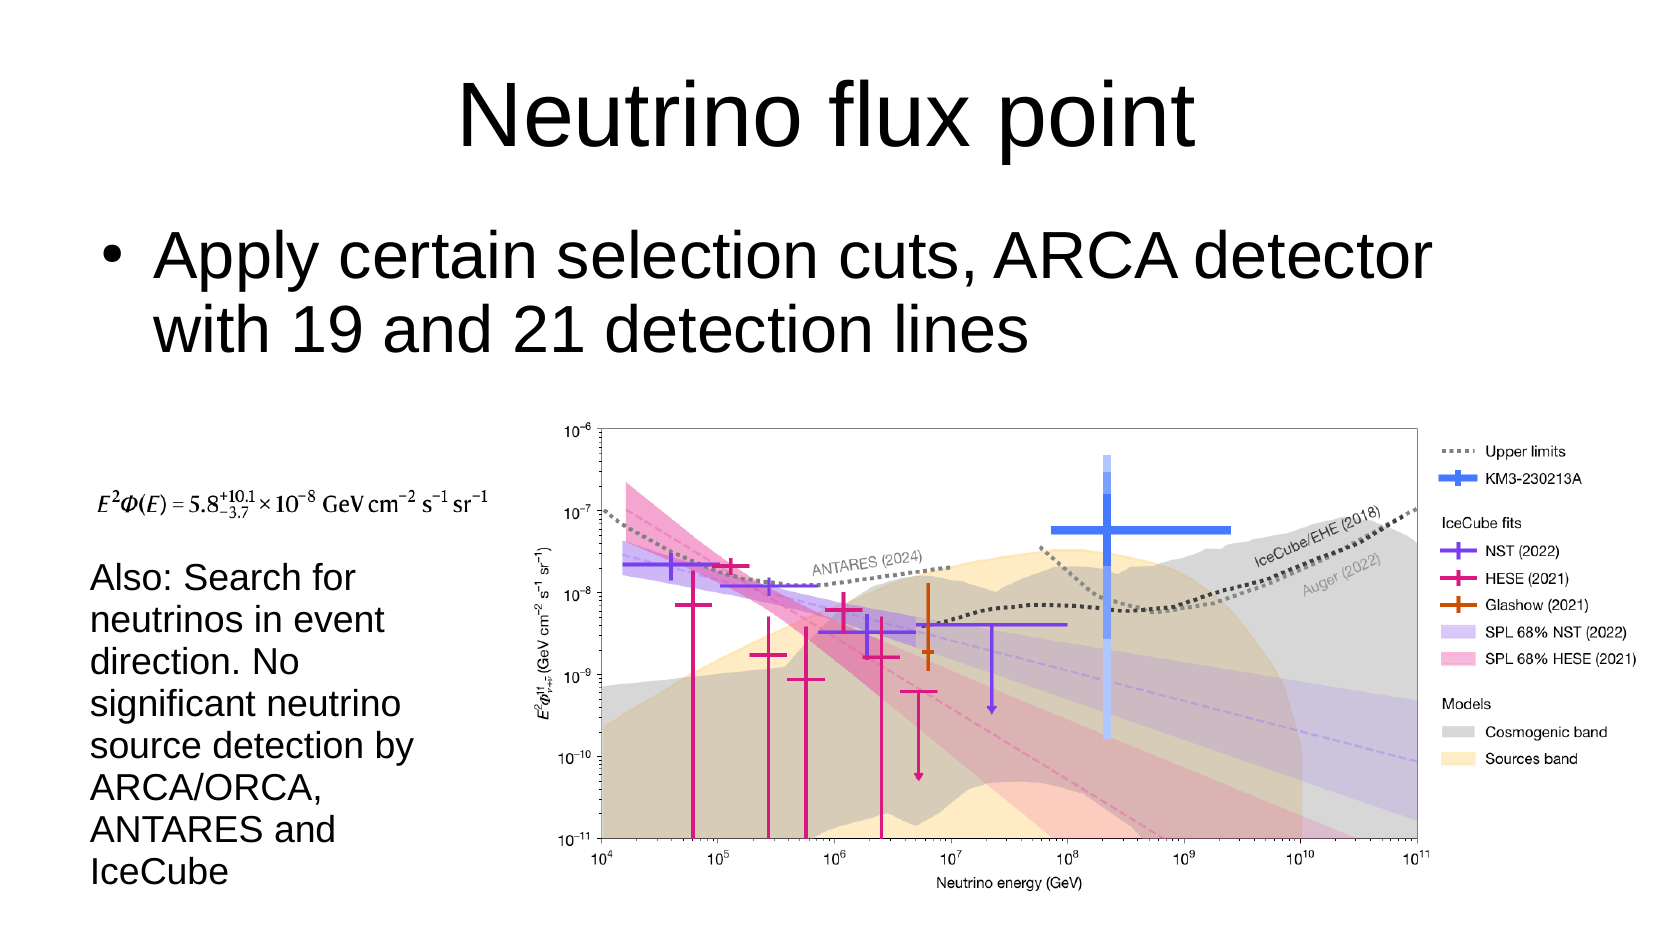

# Neutrino flux point
Apply certain selection cuts, ARCA detector with 19 and 21 detection lines
Also: Search for neutrinos in event direction. No significant neutrino source detection by ARCA/ORCA, ANTARES and IceCube